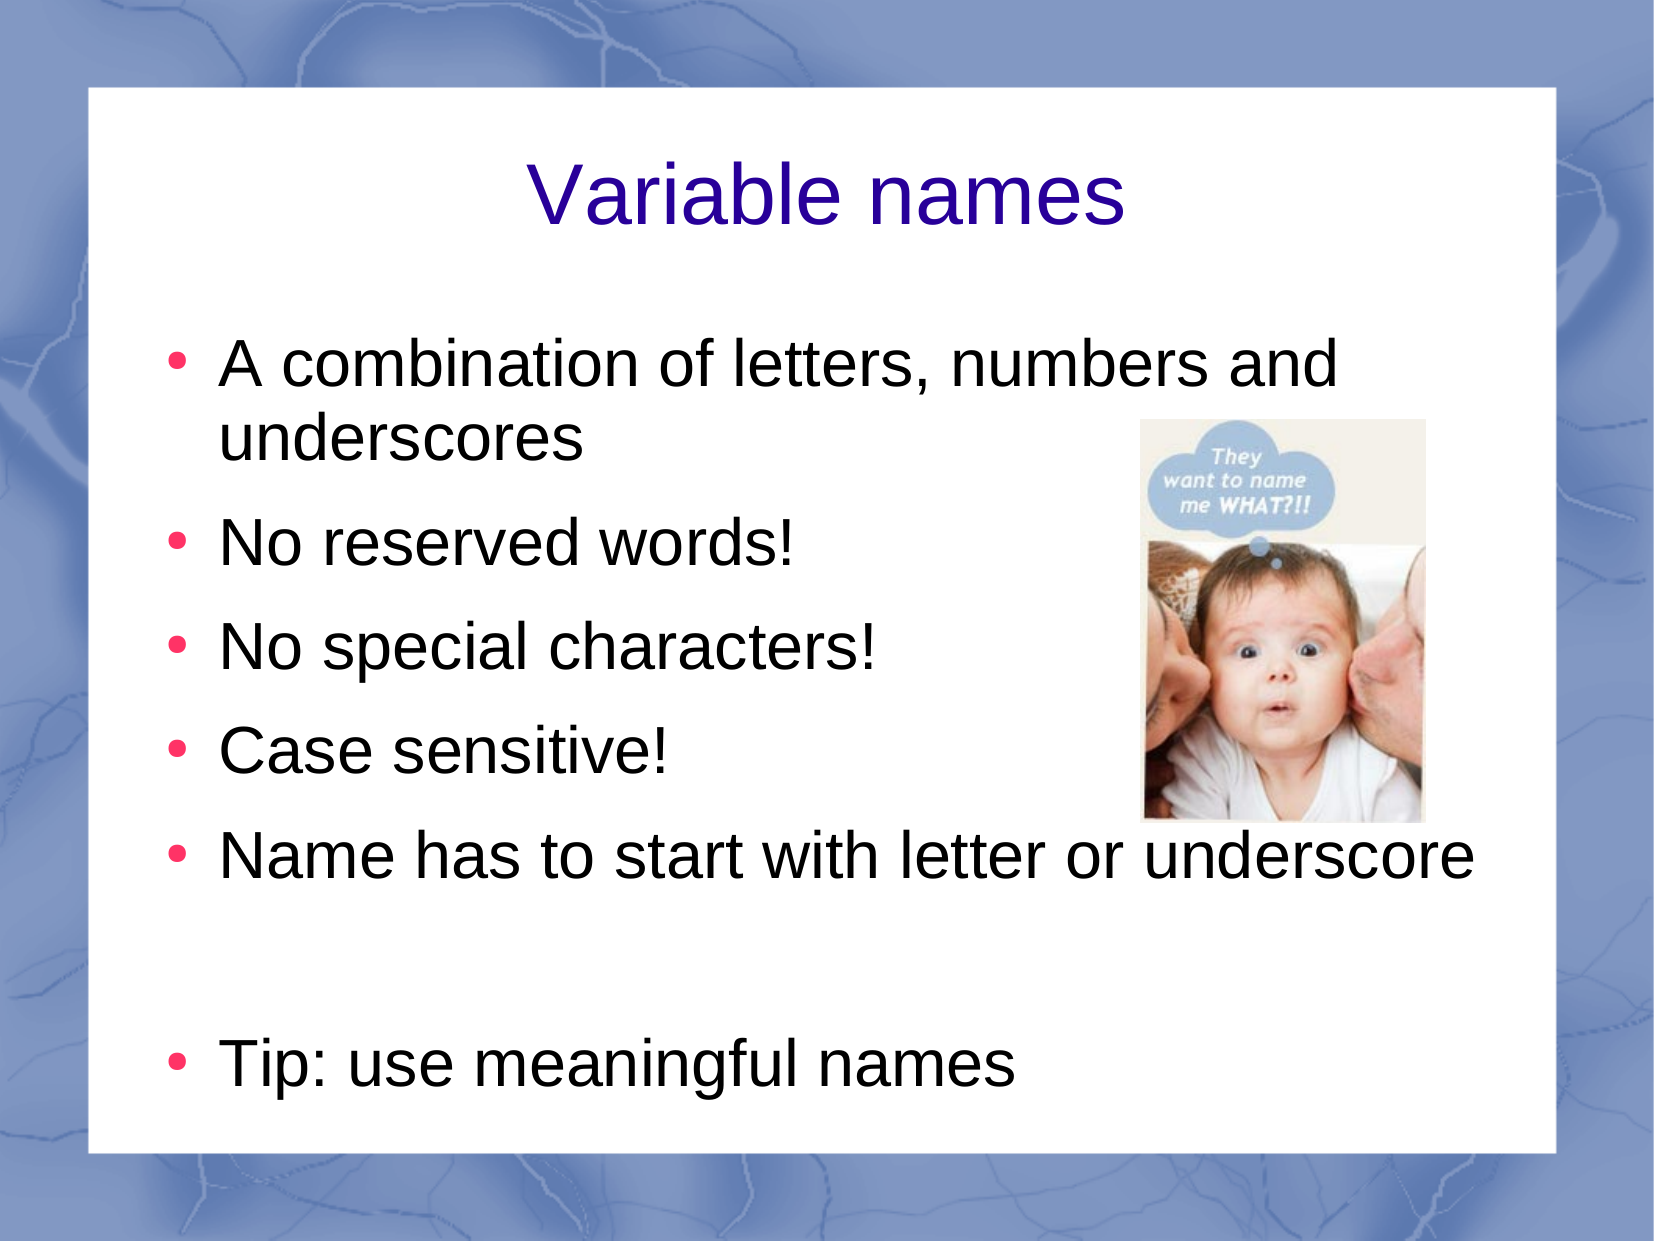

# Variable names
A combination of letters, numbers and underscores
No reserved words!
No special characters!
Case sensitive!
Name has to start with letter or underscore
Tip: use meaningful names